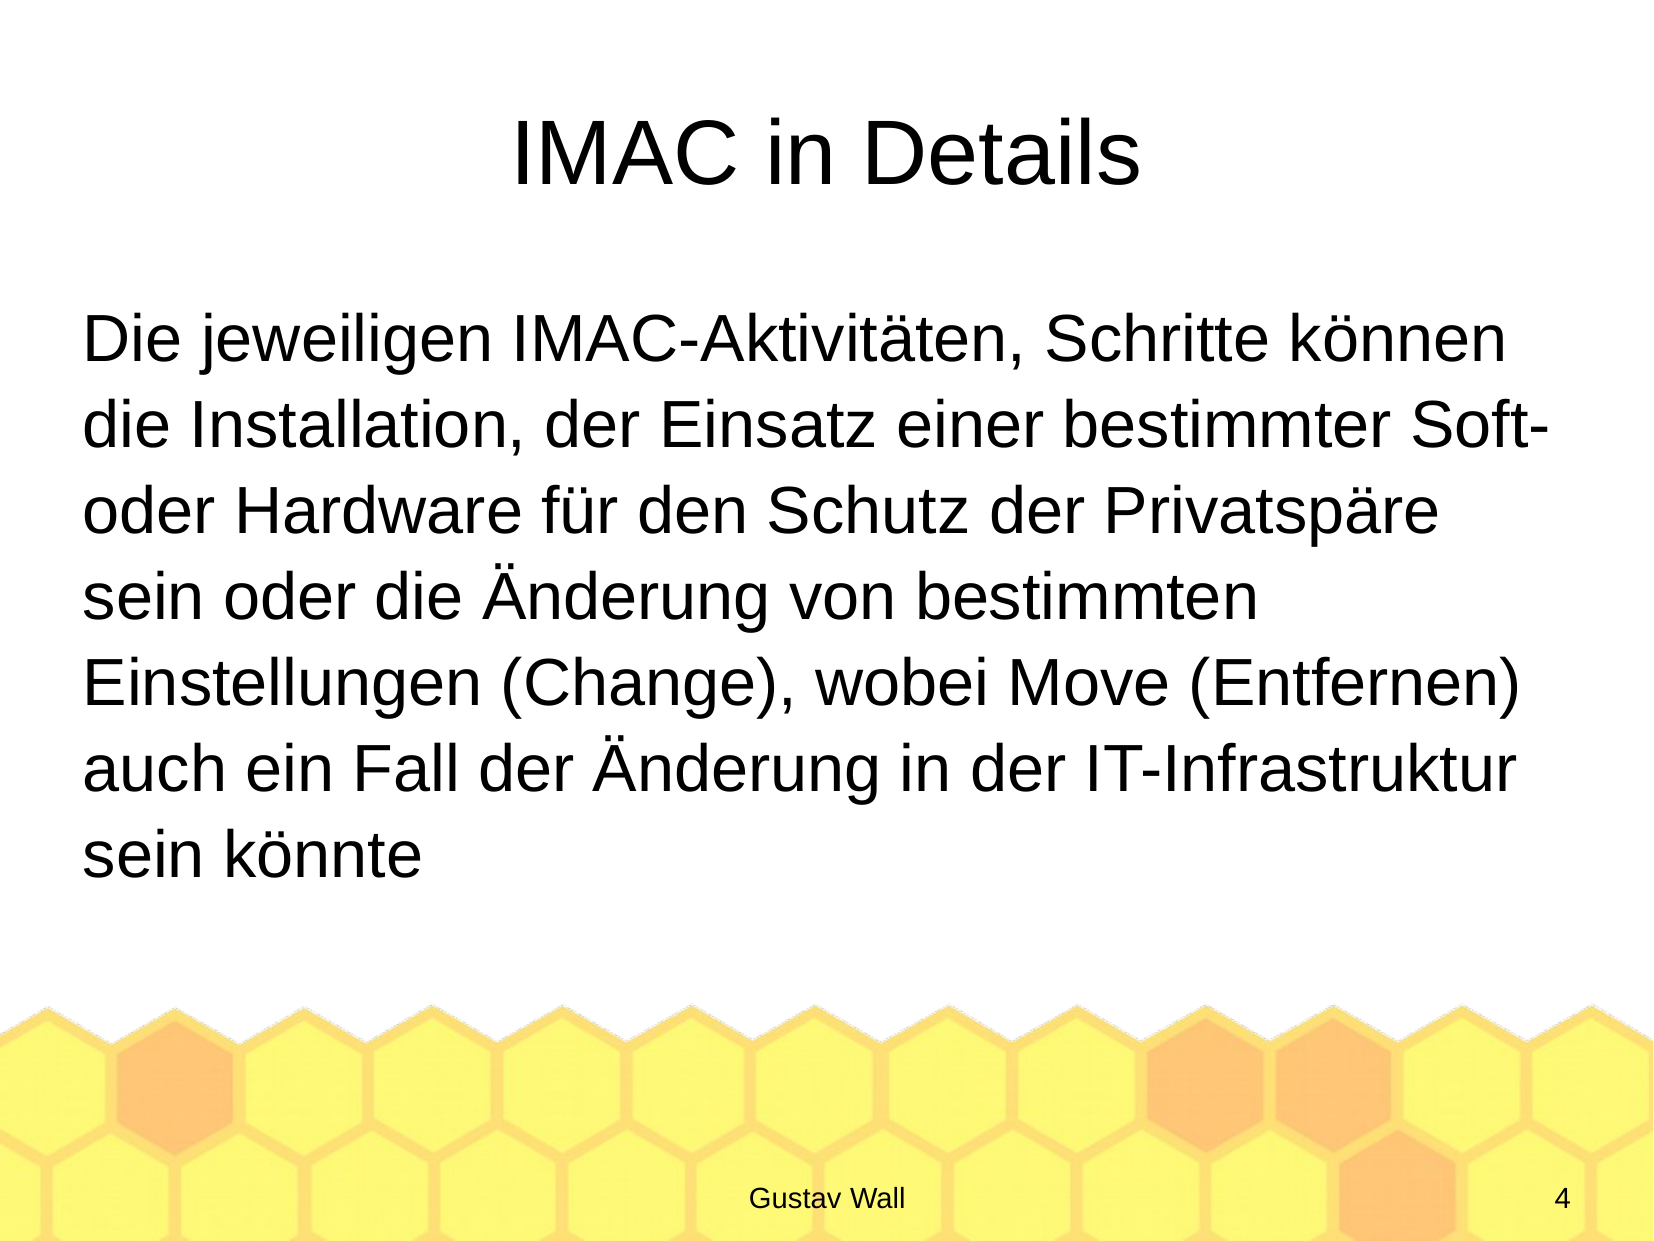

# IMAC in Details
Die jeweiligen IMAC-Aktivitäten, Schritte können die Installation, der Einsatz einer bestimmter Soft- oder Hardware für den Schutz der Privatspäre sein oder die Änderung von bestimmten Einstellungen (Change), wobei Move (Entfernen) auch ein Fall der Änderung in der IT-Infrastruktur sein könnte
Gustav Wall
4